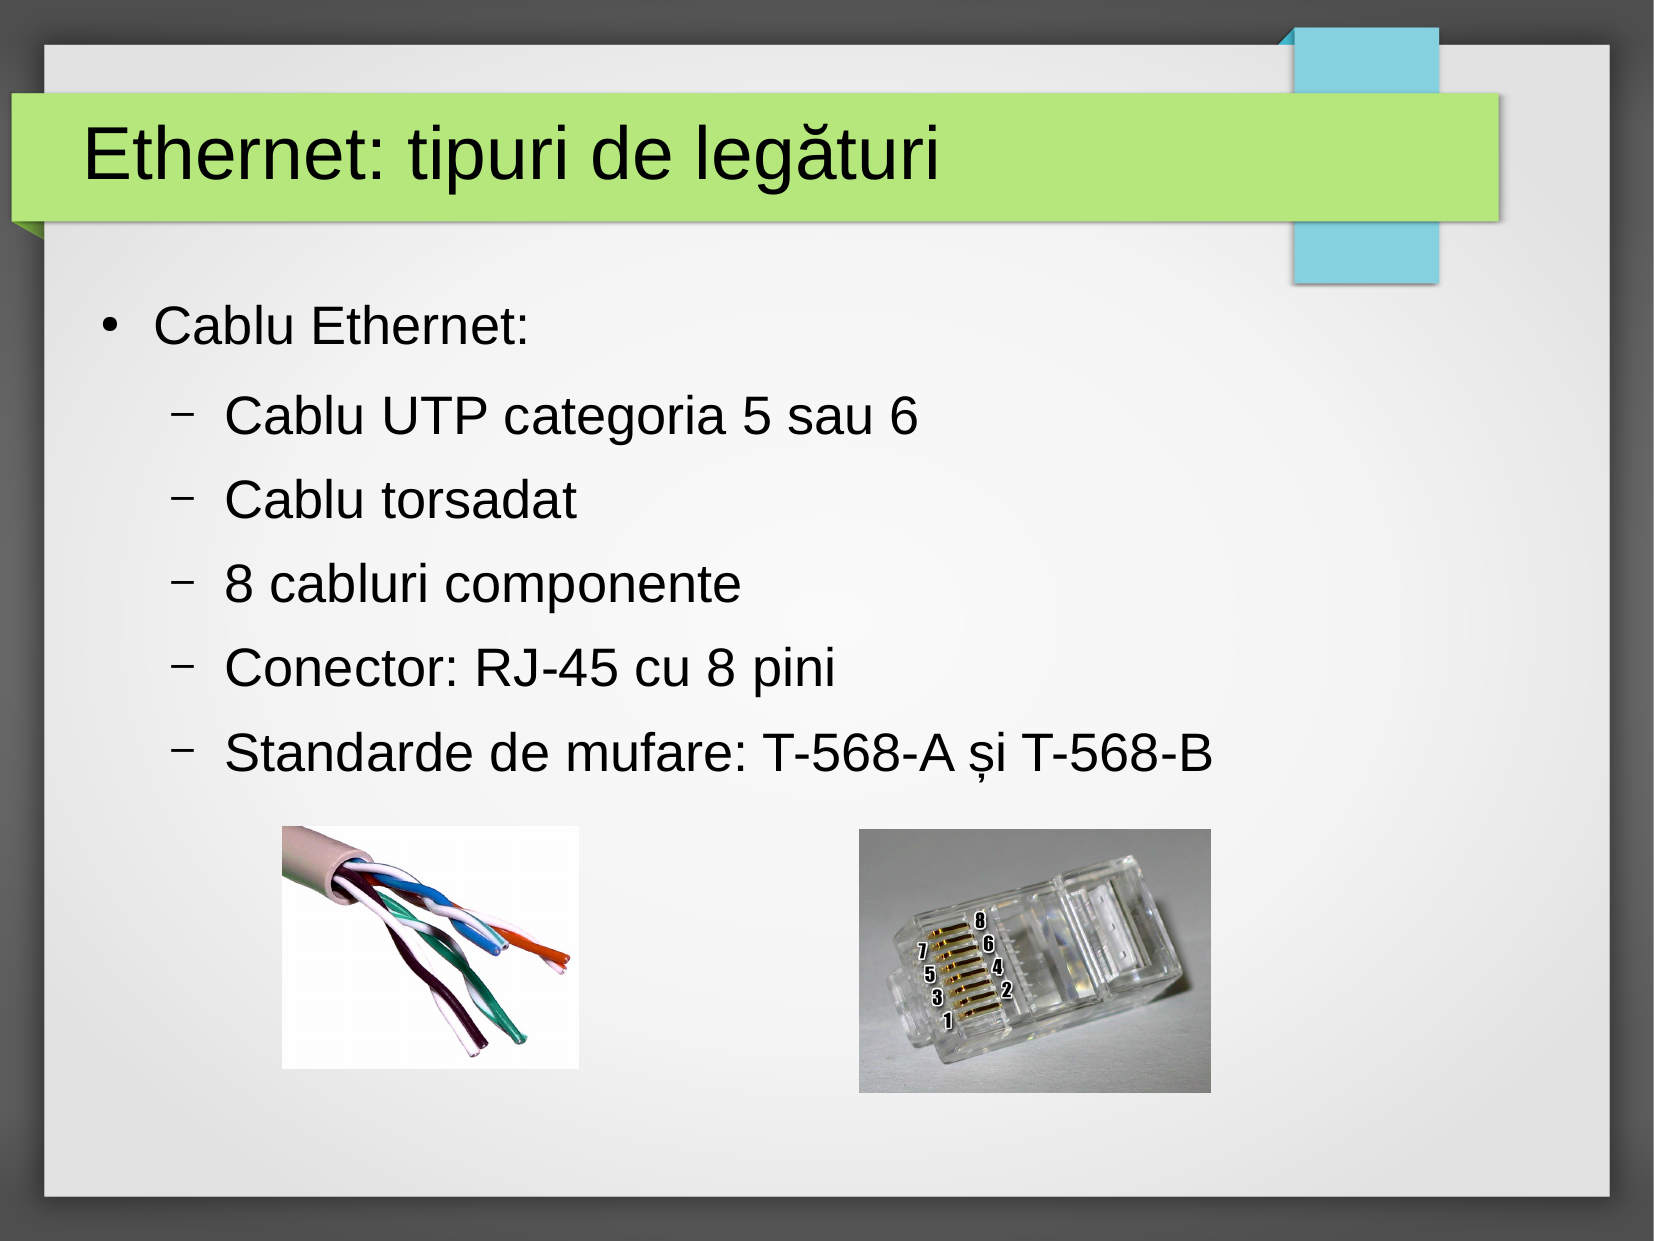

# Ethernet: tipuri de legături
Cablu Ethernet:
Cablu UTP categoria 5 sau 6
Cablu torsadat
8 cabluri componente
Conector: RJ-45 cu 8 pini
Standarde de mufare: T-568-A și T-568-B